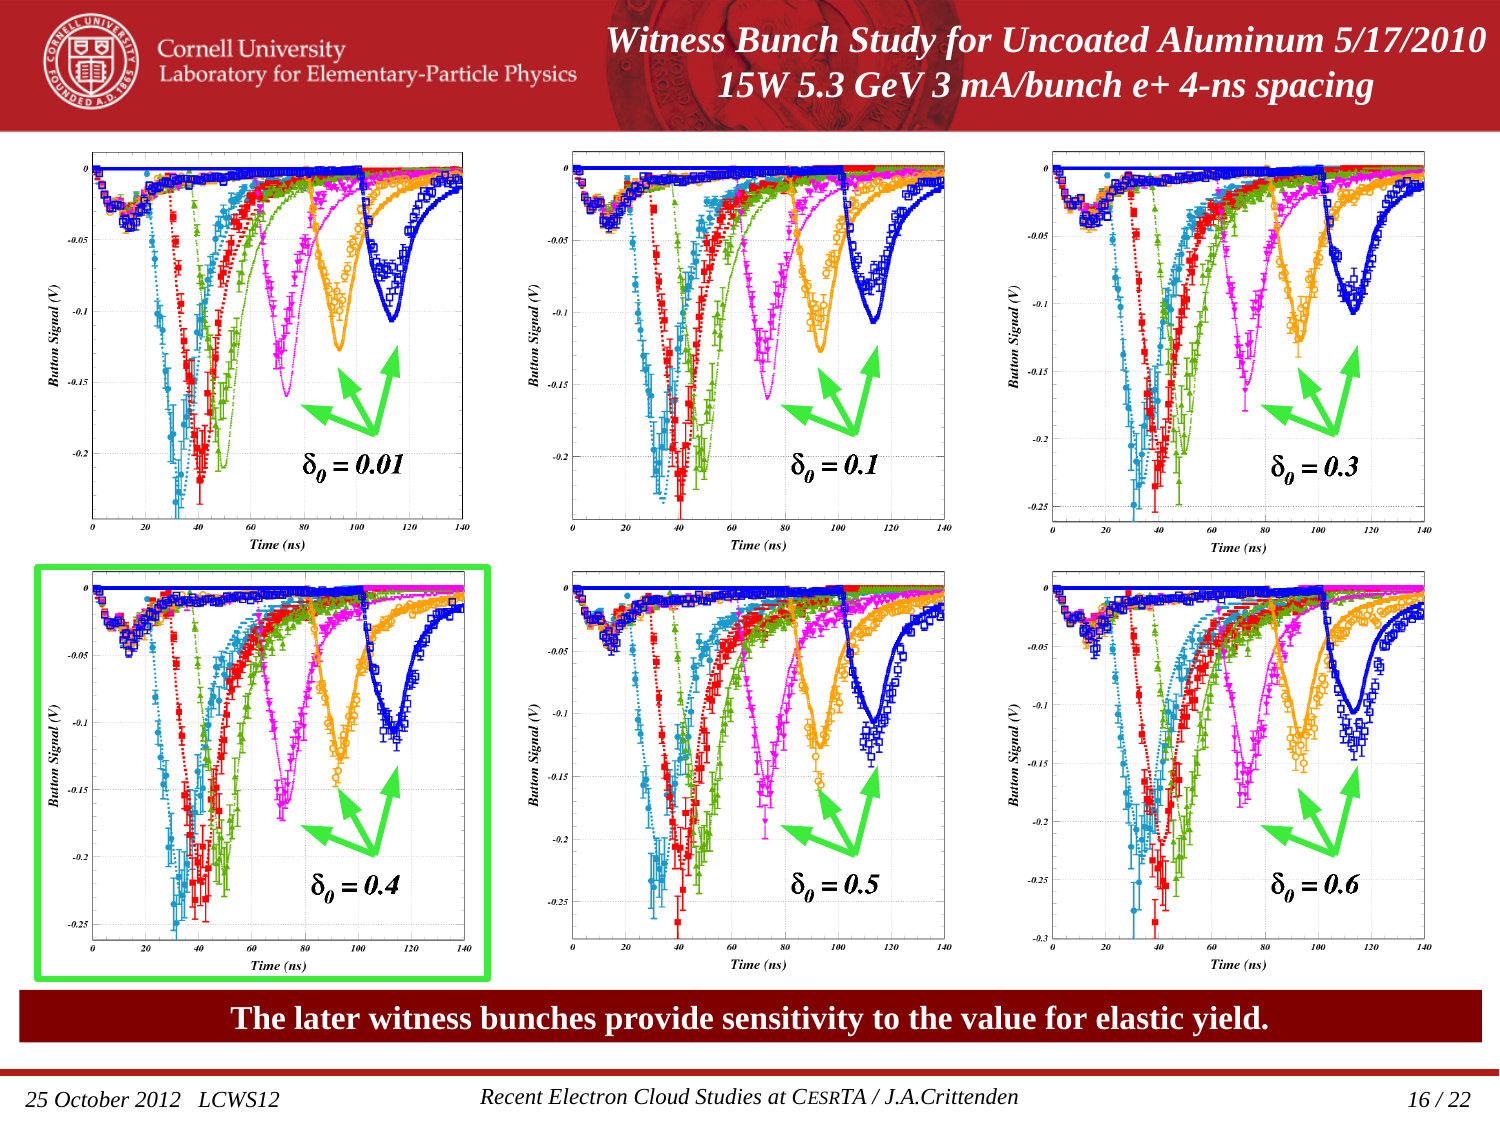

Witness Bunch Study for Uncoated Aluminum 5/17/2010
15W 5.3 GeV 3 mA/bunch e+ 4-ns spacing
The later witness bunches provide sensitivity to the value for elastic yield.